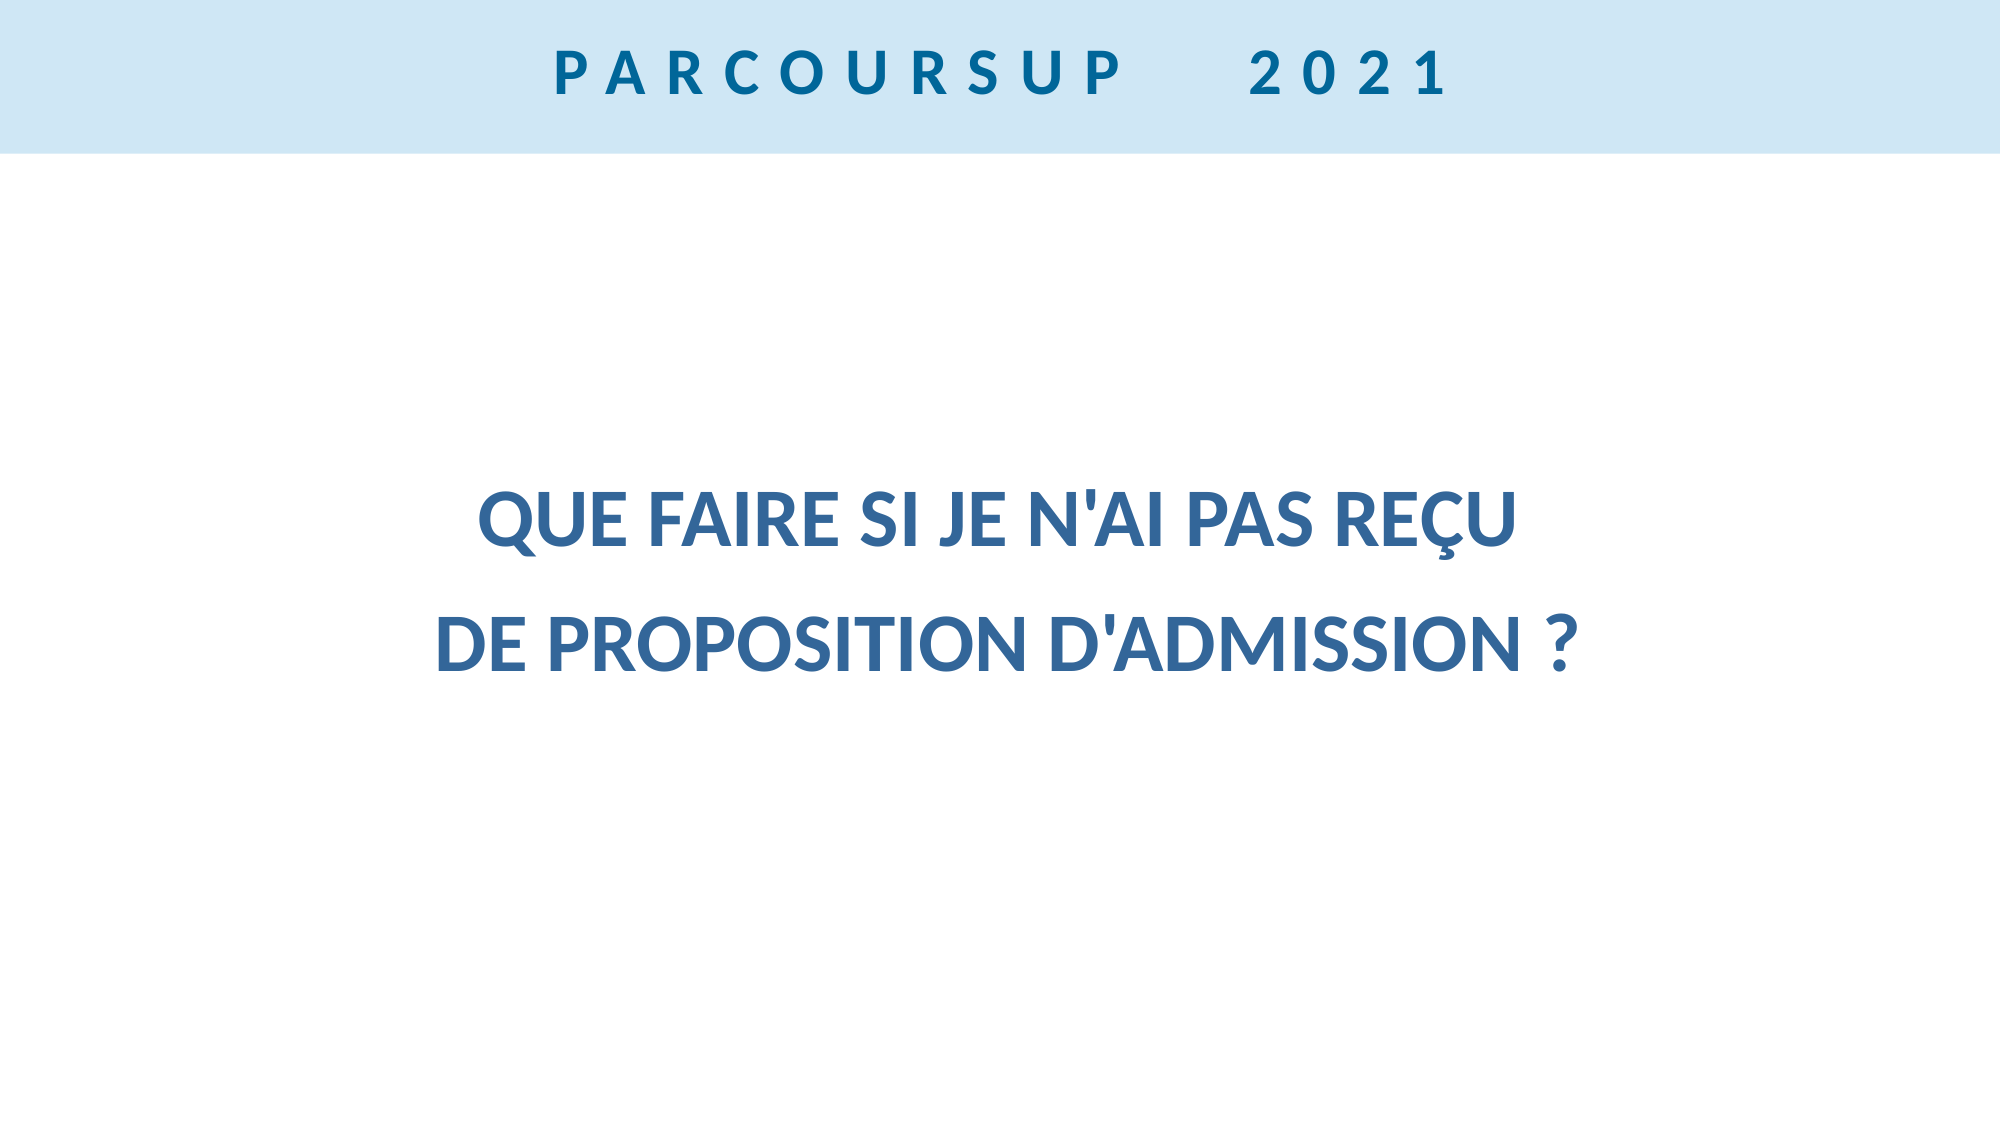

# PARCOURSUP 2021
QUE FAIRE SI JE N'AI PAS REÇU
DE PROPOSITION D'ADMISSION ?